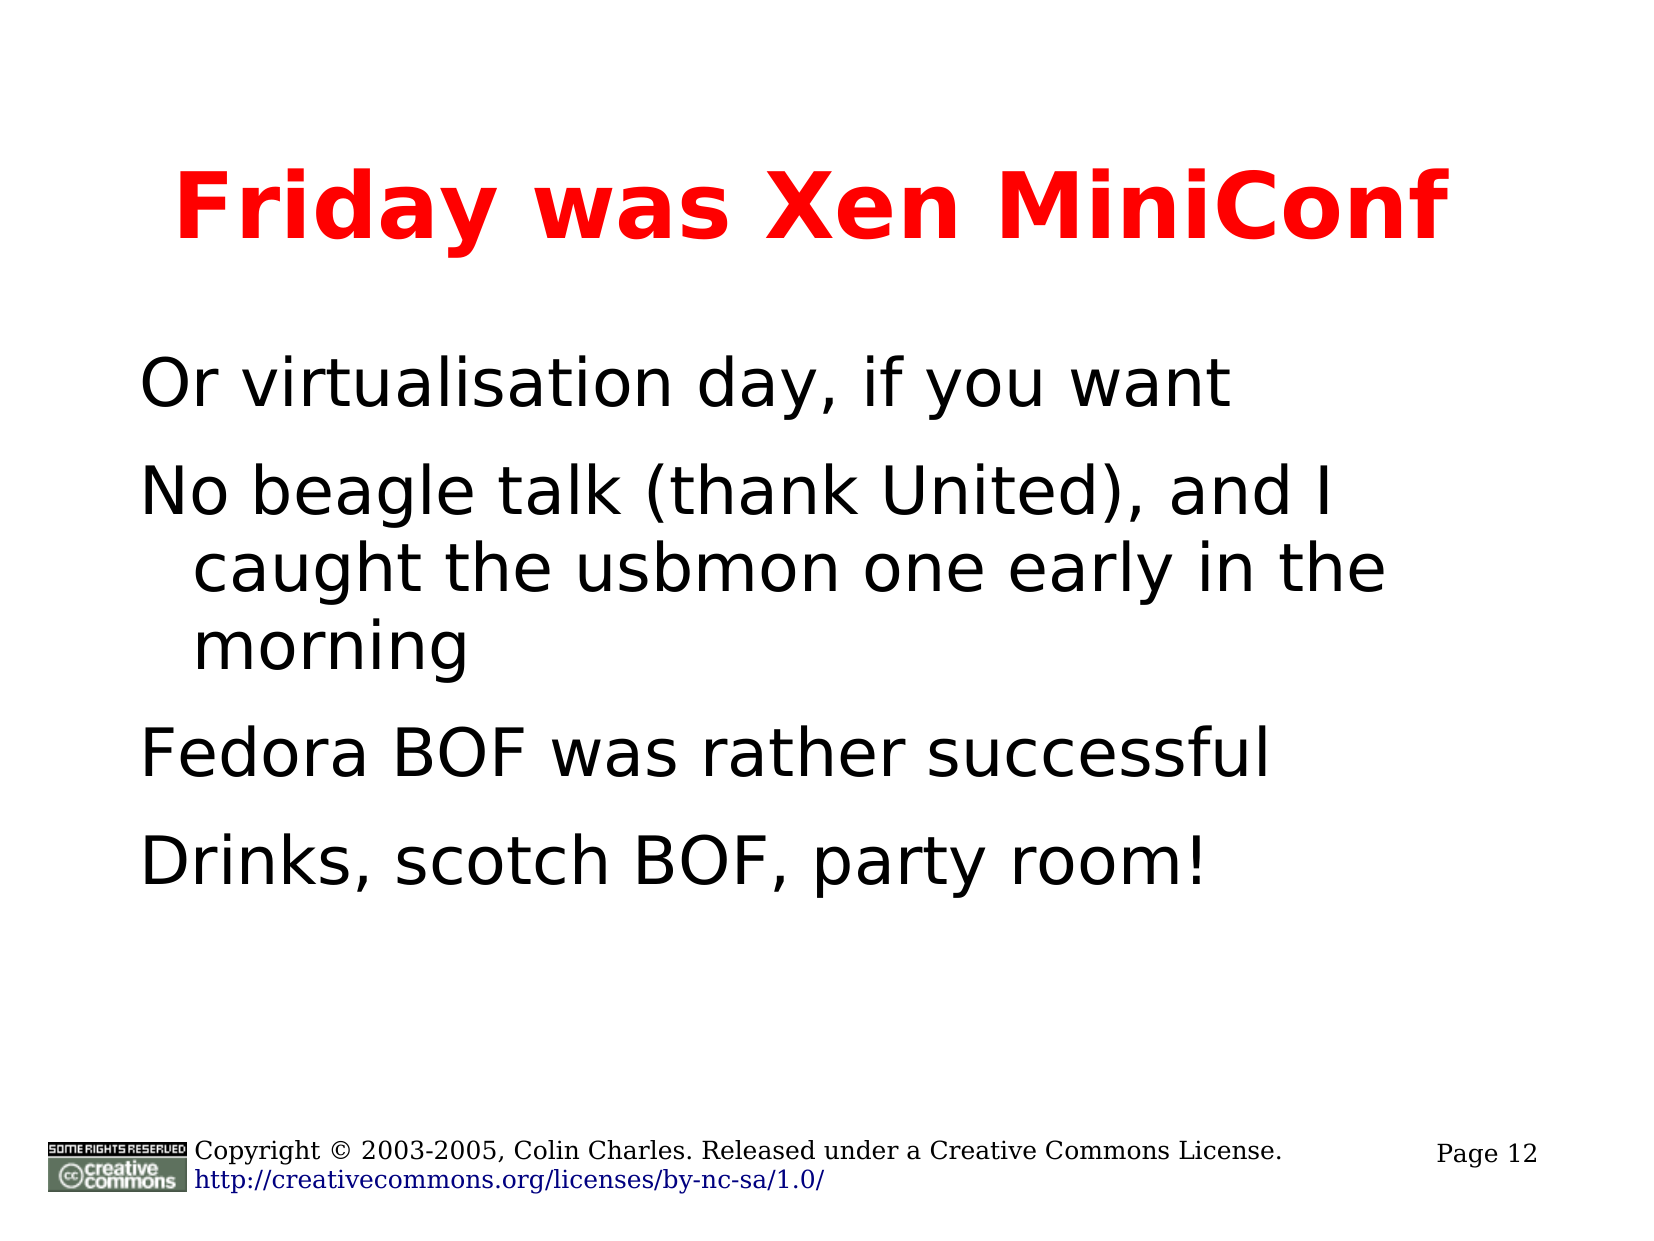

# Friday was Xen MiniConf
Or virtualisation day, if you want
No beagle talk (thank United), and I caught the usbmon one early in the morning
Fedora BOF was rather successful
Drinks, scotch BOF, party room!